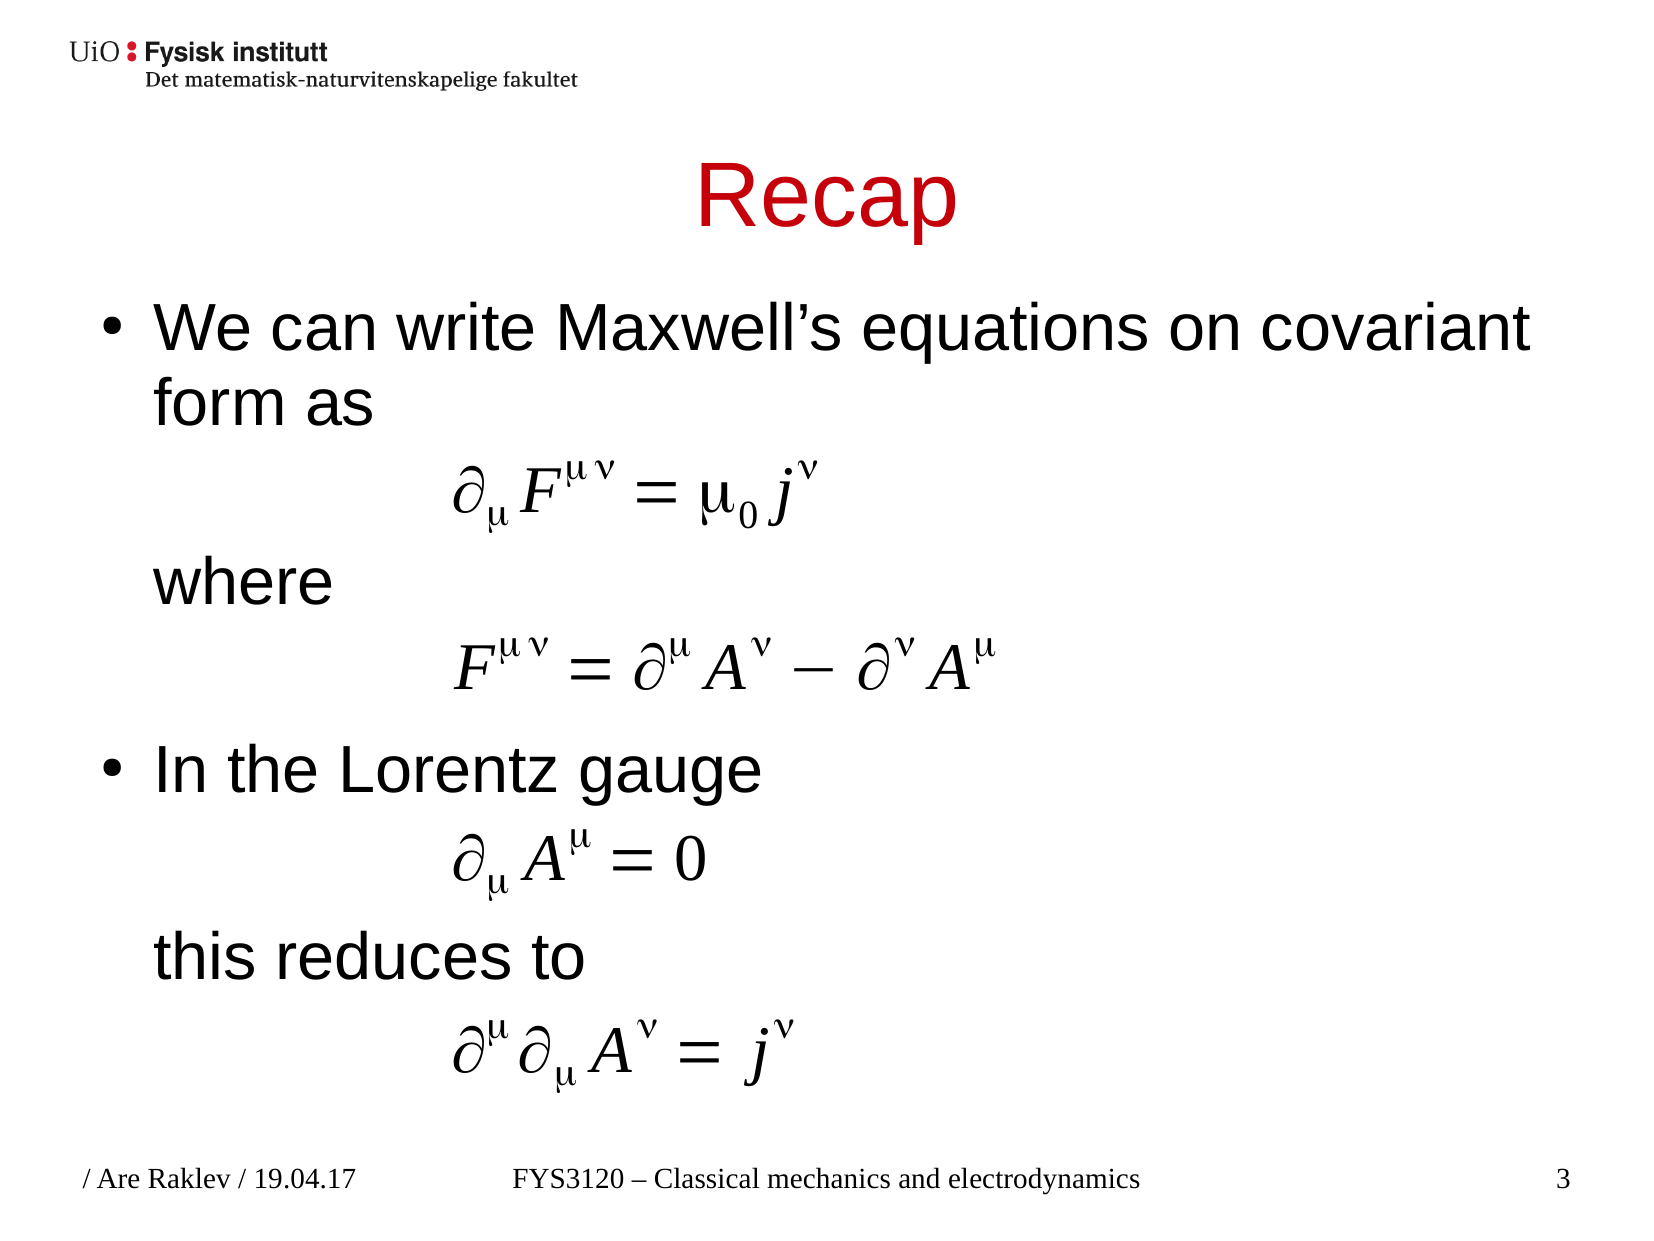

# Recap
We can write Maxwell’s equations on covariant form as
where
In the Lorentz gauge
this reduces to
/ Are Raklev / 19.04.17
FYS3120 – Classical mechanics and electrodynamics
3